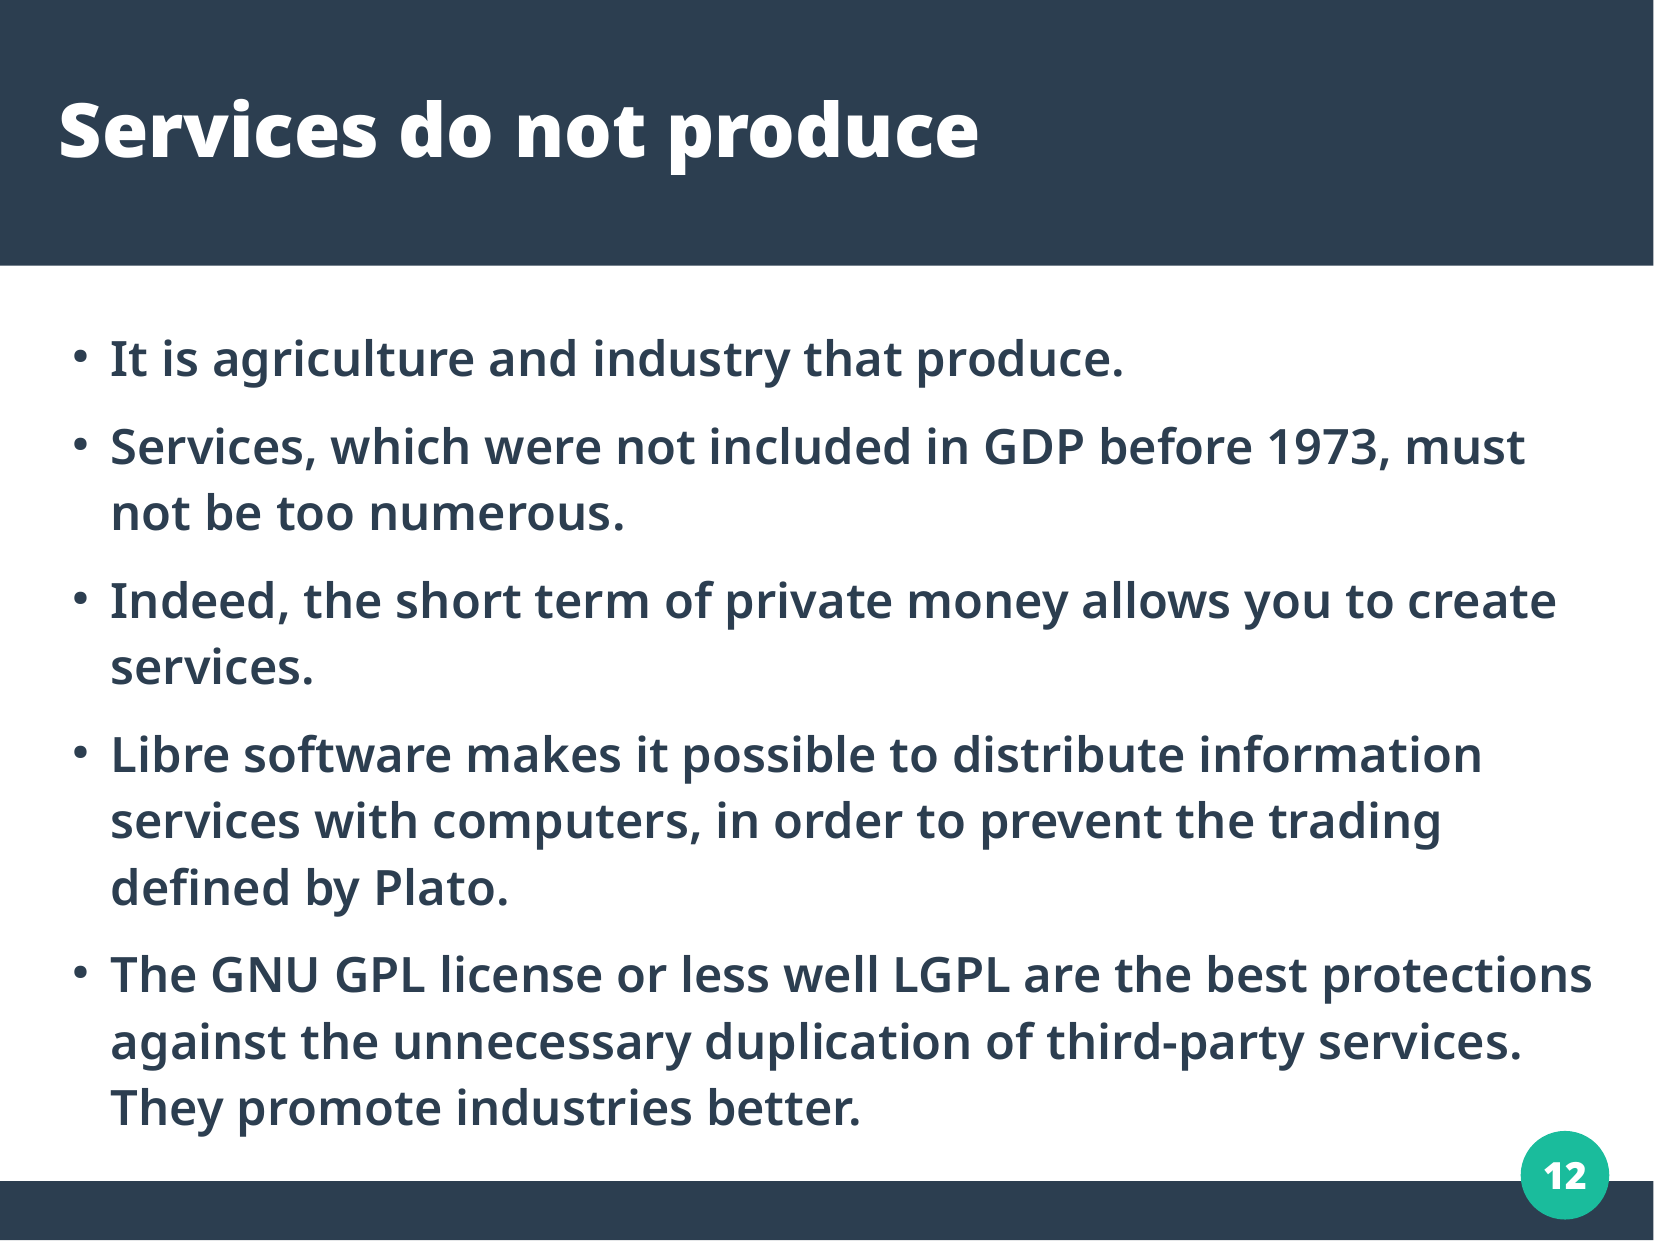

# Services do not produce
It is agriculture and industry that produce.
Services, which were not included in GDP before 1973, must not be too numerous.
Indeed, the short term of private money allows you to create services.
Libre software makes it possible to distribute information services with computers, in order to prevent the trading defined by Plato.
The GNU GPL license or less well LGPL are the best protections against the unnecessary duplication of third-party services. They promote industries better.
12